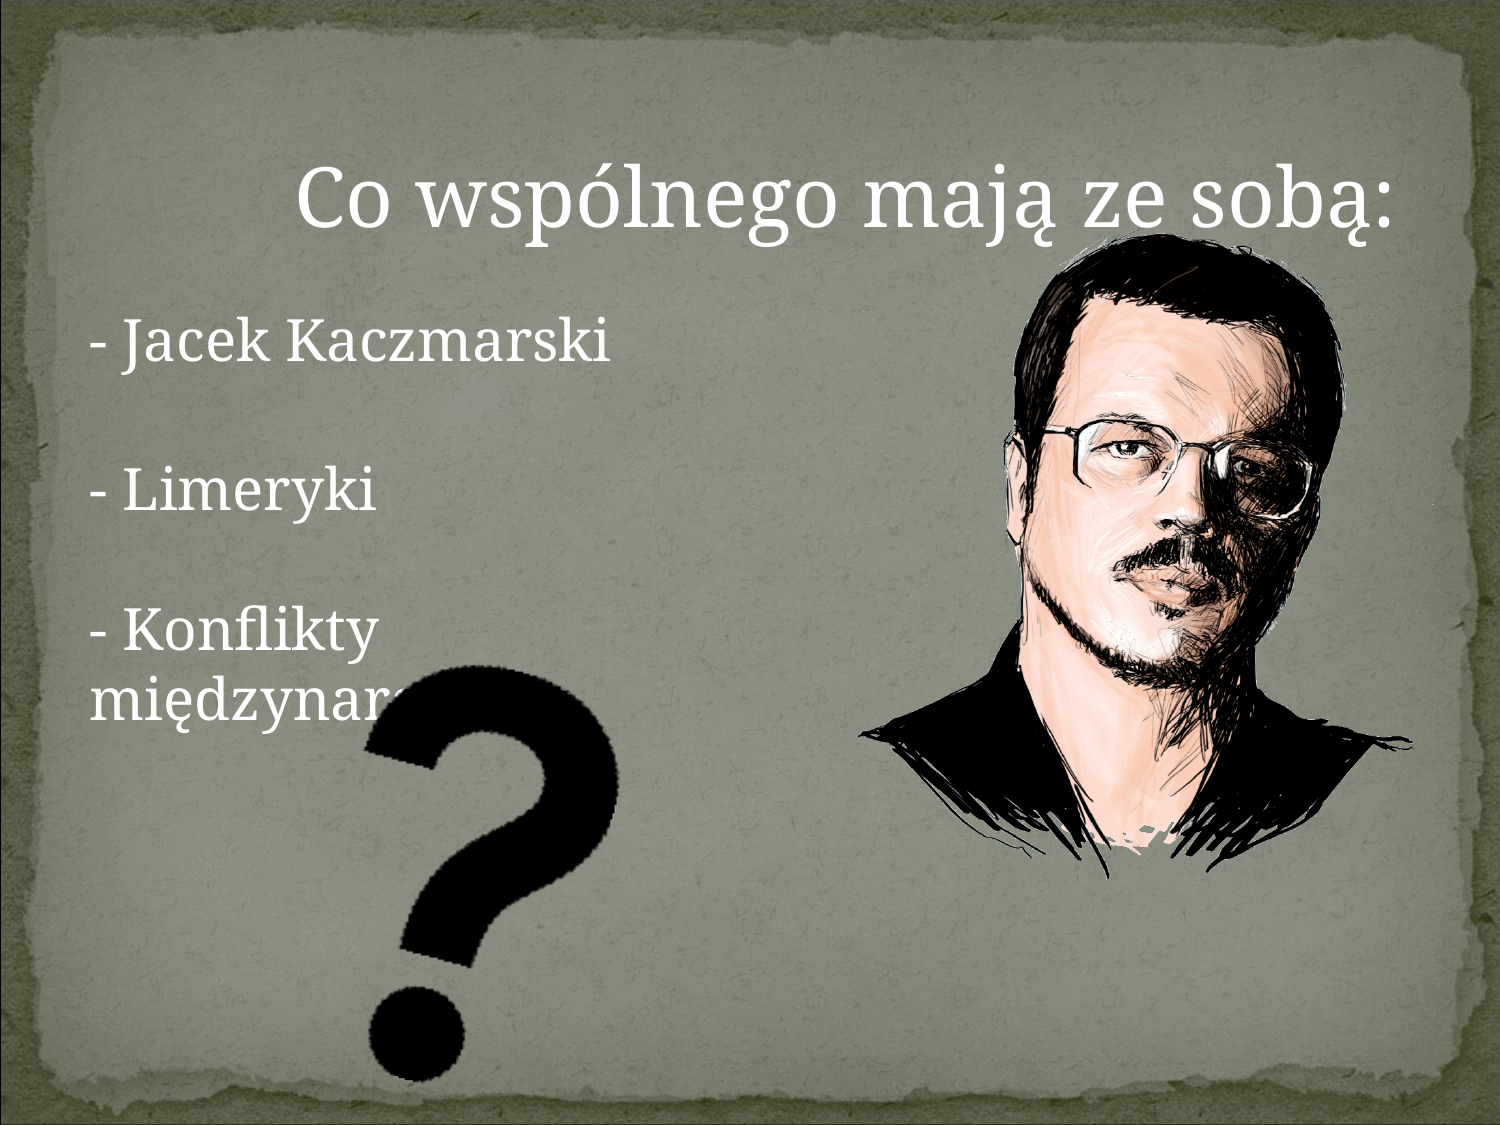

Co wspólnego mają ze sobą:
- Jacek Kaczmarski
- Limeryki
- Konflikty międzynarodowe